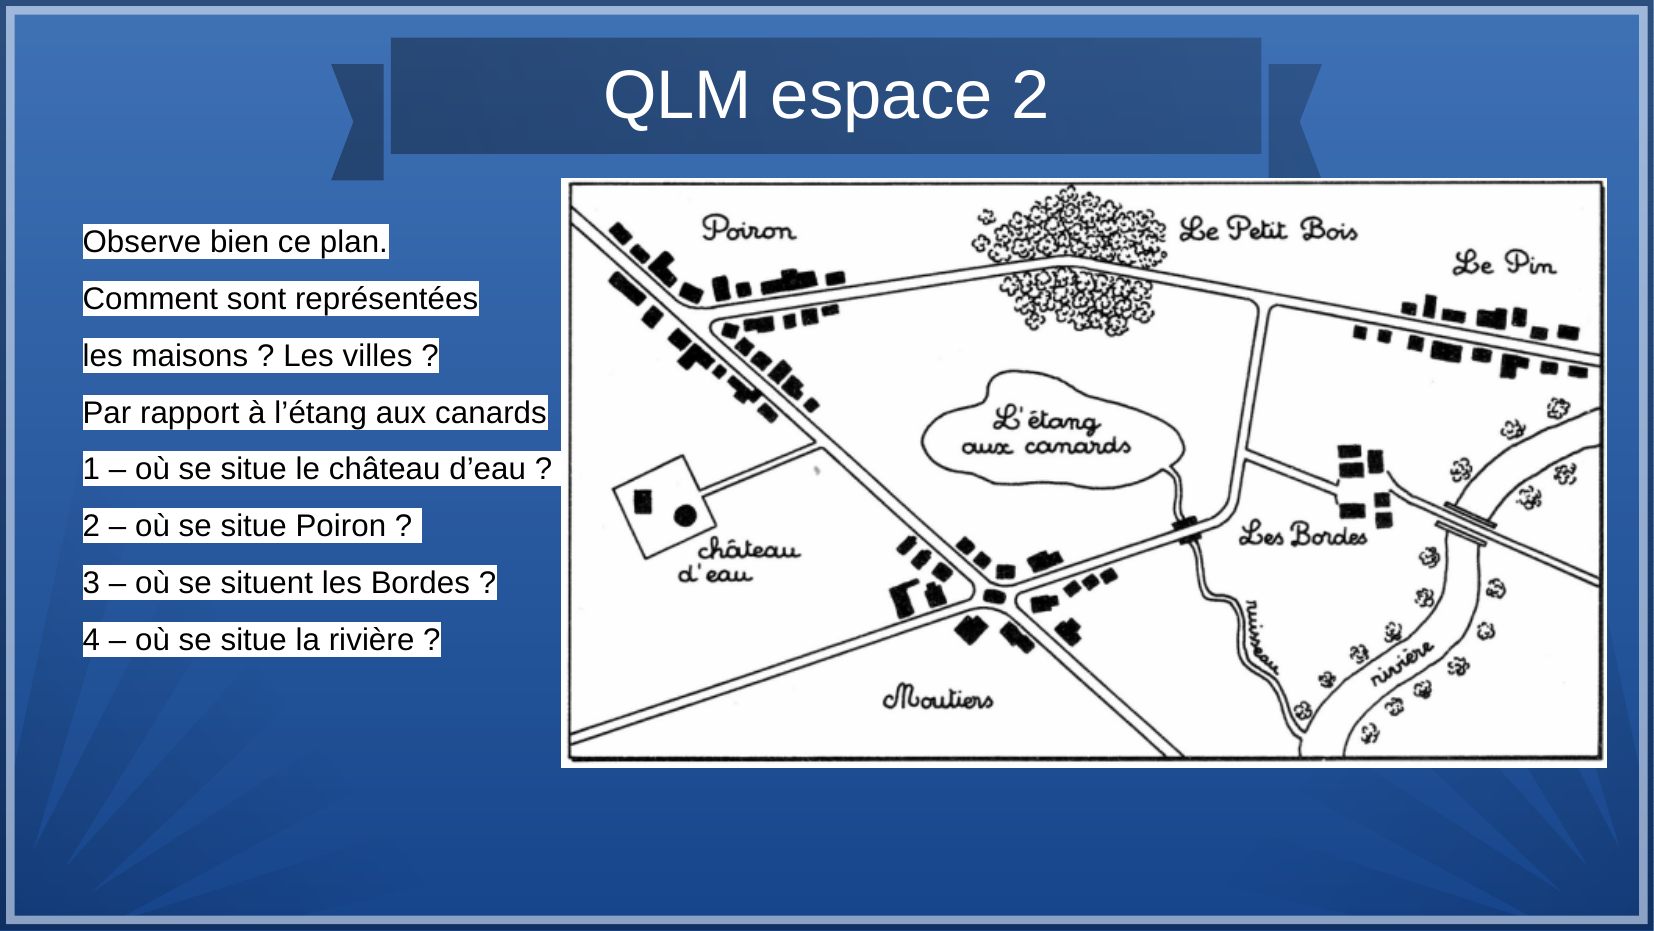

# QLM espace 2
Observe bien ce plan.
Comment sont représentées
les maisons ? Les villes ?
Par rapport à l’étang aux canards
1 – où se situe le château d’eau ?
2 – où se situe Poiron ?
3 – où se situent les Bordes ?
4 – où se situe la rivière ?